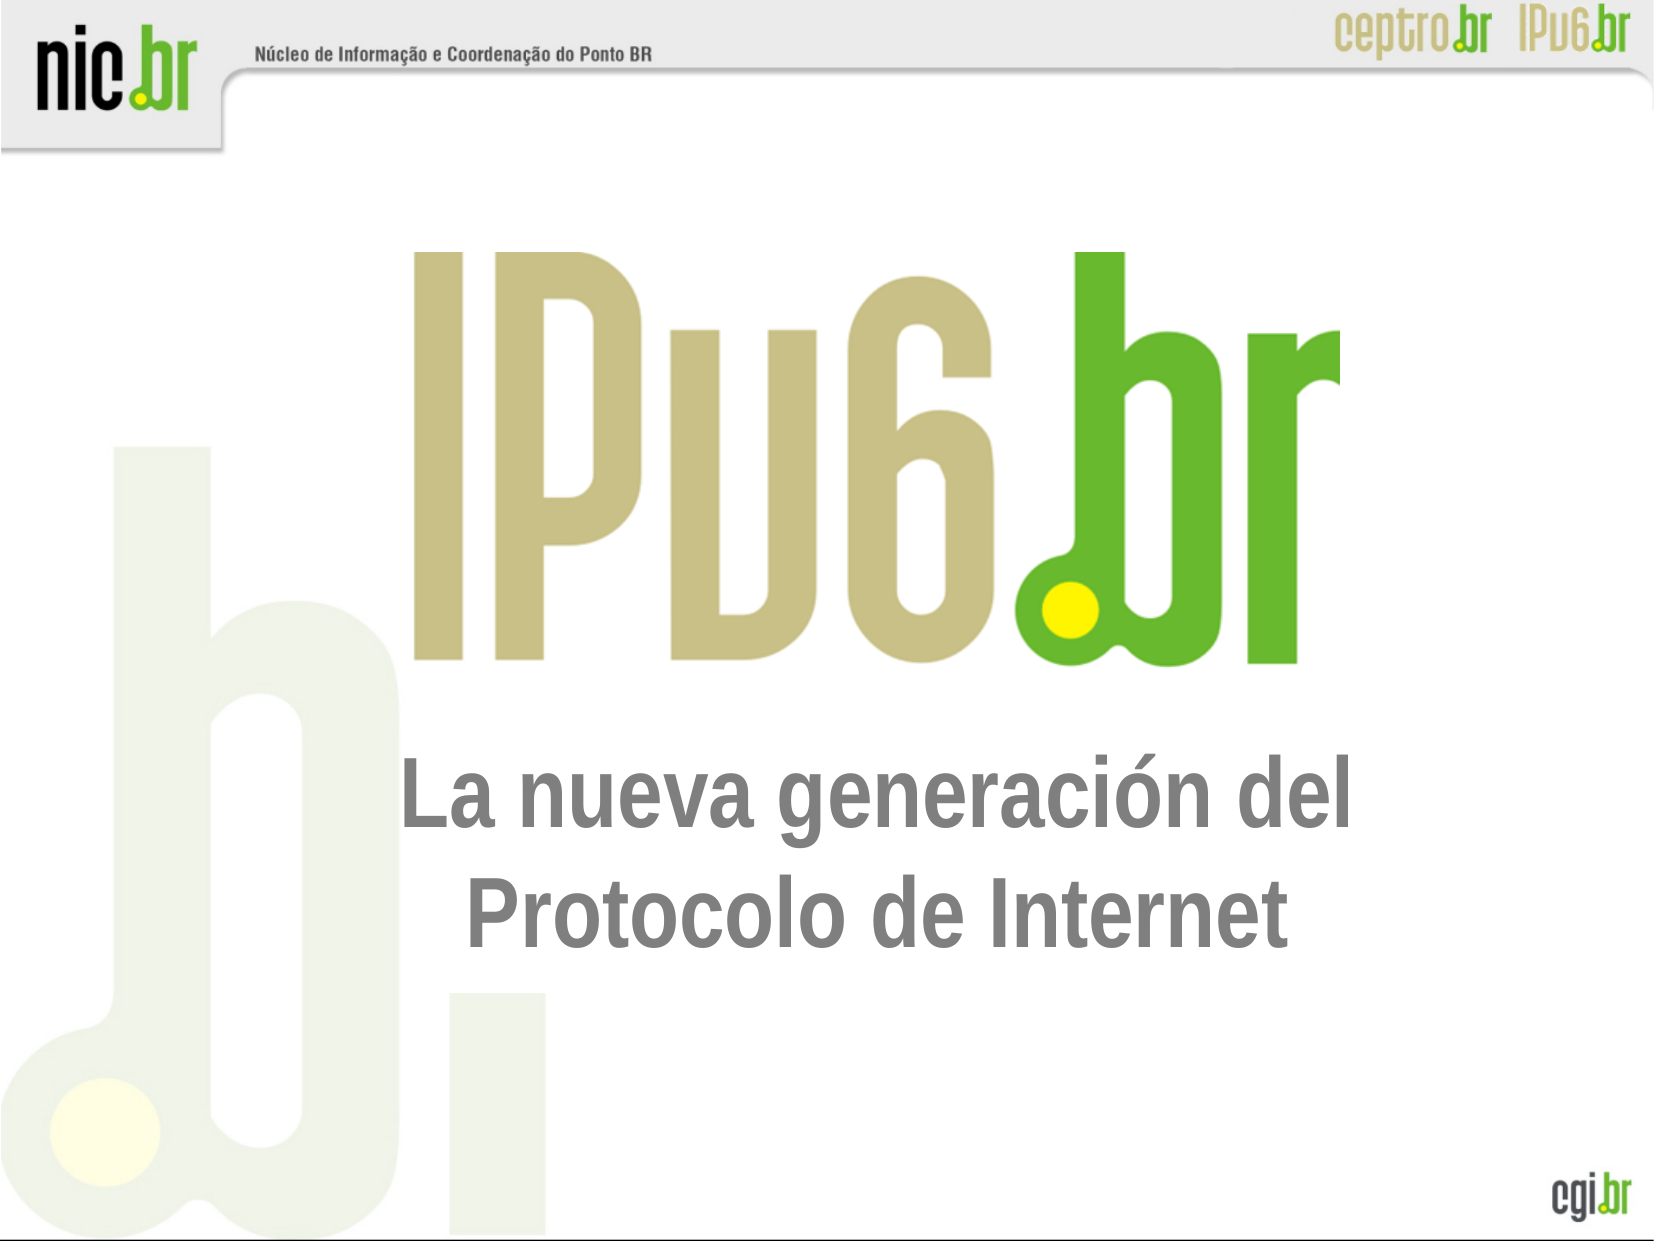

La nueva generación del Protocolo de Internet